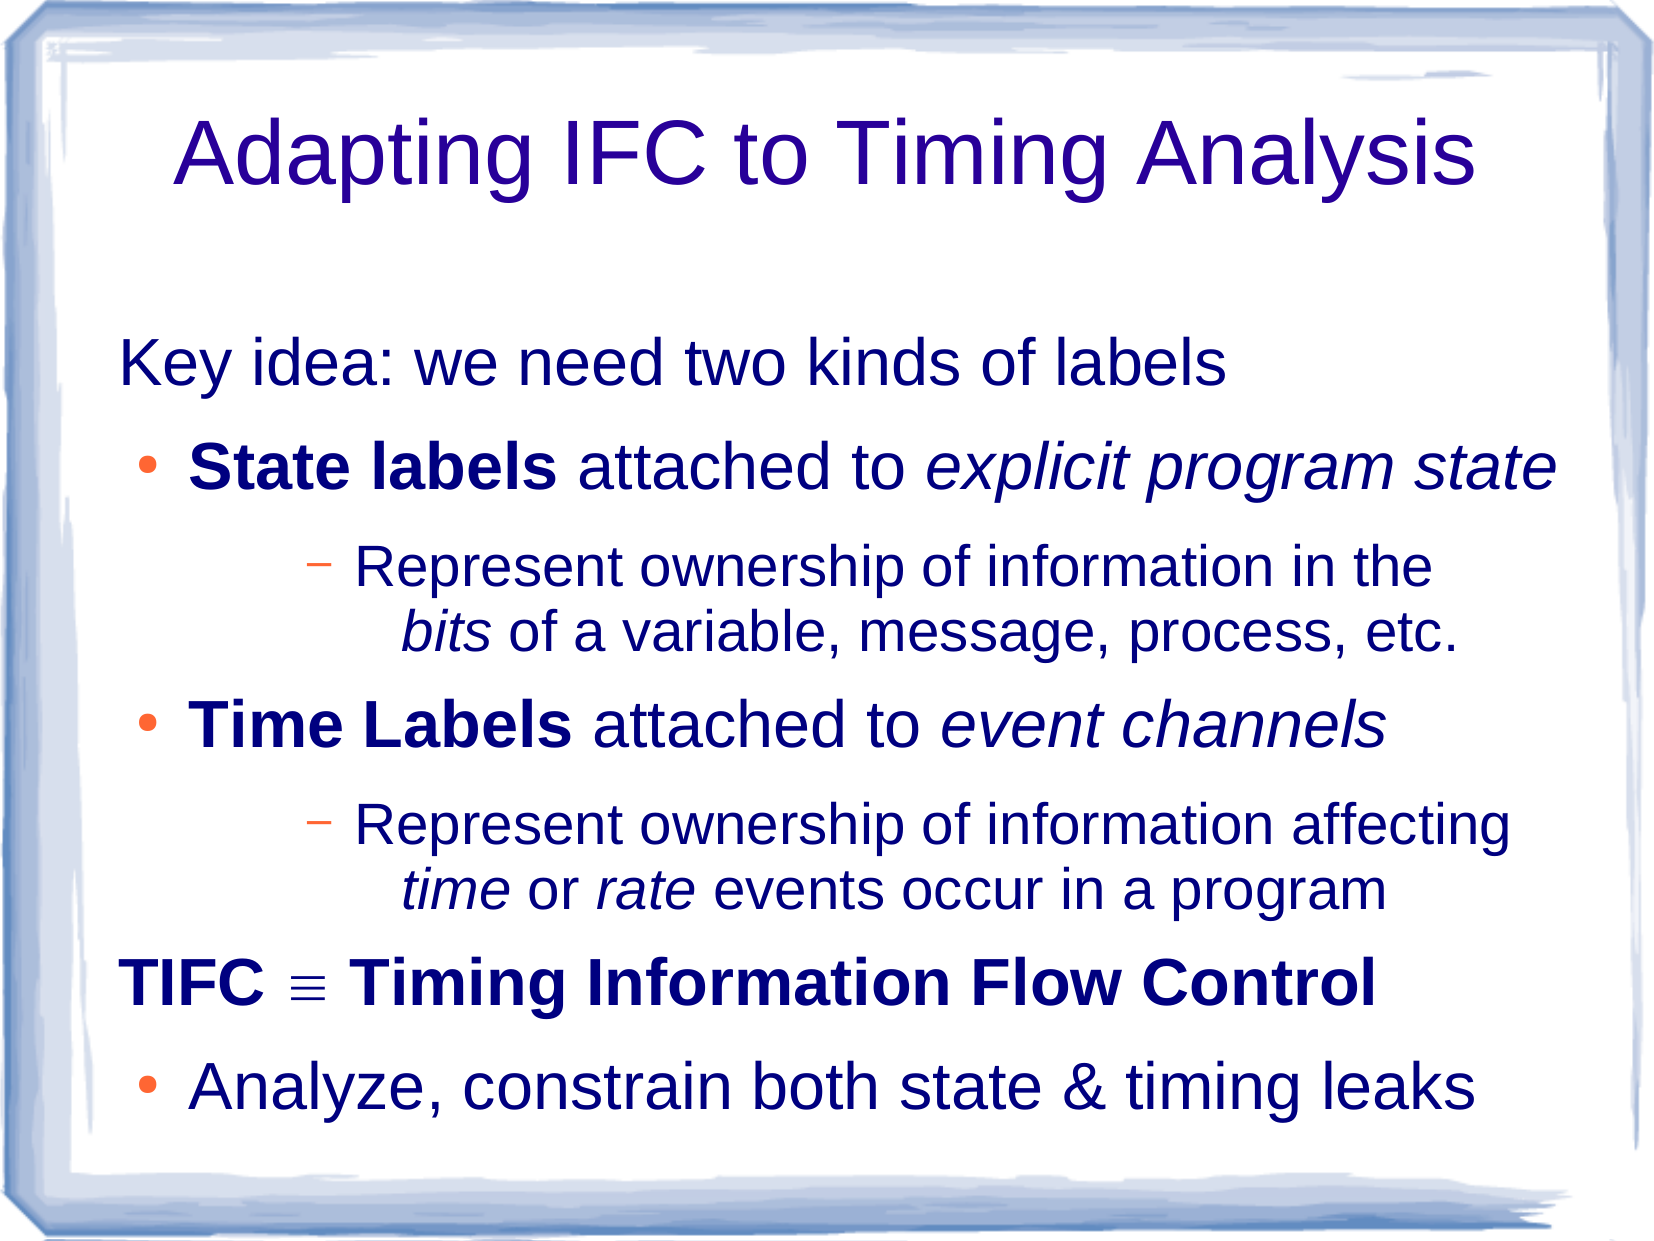

# Adapting IFC to Timing Analysis
Key idea: we need two kinds of labels
State labels attached to explicit program state
Represent ownership of information in the
bits of a variable, message, process, etc.
Time Labels attached to event channels
Represent ownership of information affecting
time or rate events occur in a program
TIFC ≡ Timing Information Flow Control
Analyze, constrain both state & timing leaks